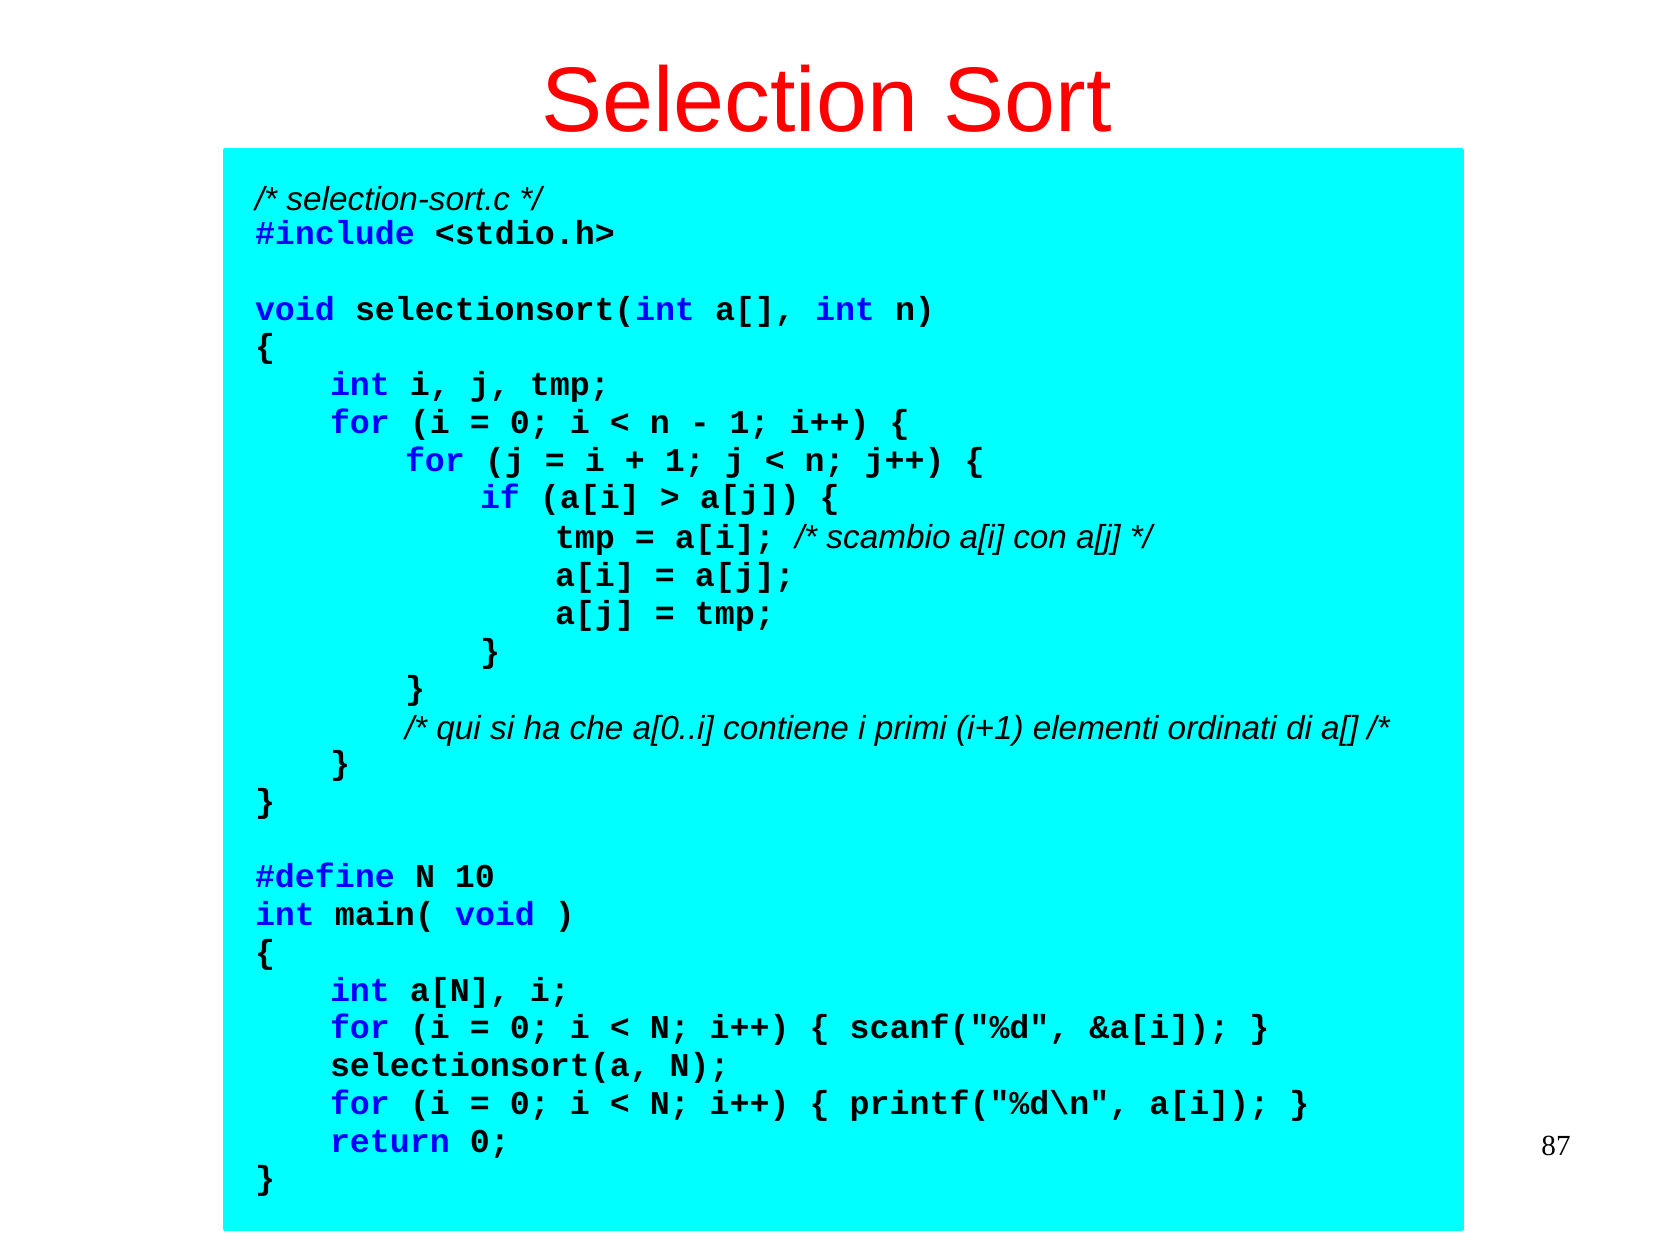

# Selection Sort
/* selection-sort.c */
#include <stdio.h>
void selectionsort(int a[], int n)
{
	int i, j, tmp;
	for (i = 0; i < n - 1; i++) {
		for (j = i + 1; j < n; j++) {
			if (a[i] > a[j]) {
				tmp = a[i]; /* scambio a[i] con a[j] */
				a[i] = a[j];
				a[j] = tmp;
			}
		}
		/* qui si ha che a[0..i] contiene i primi (i+1) elementi ordinati di a[] /*
	}
}
#define N 10
int main( void )
{
	int a[N], i;
	for (i = 0; i < N; i++) { scanf("%d", &a[i]); }
	selectionsort(a, N);
	for (i = 0; i < N; i++) { printf("%d\n", a[i]); }
	return 0;
}
Algoritmi su Array
87